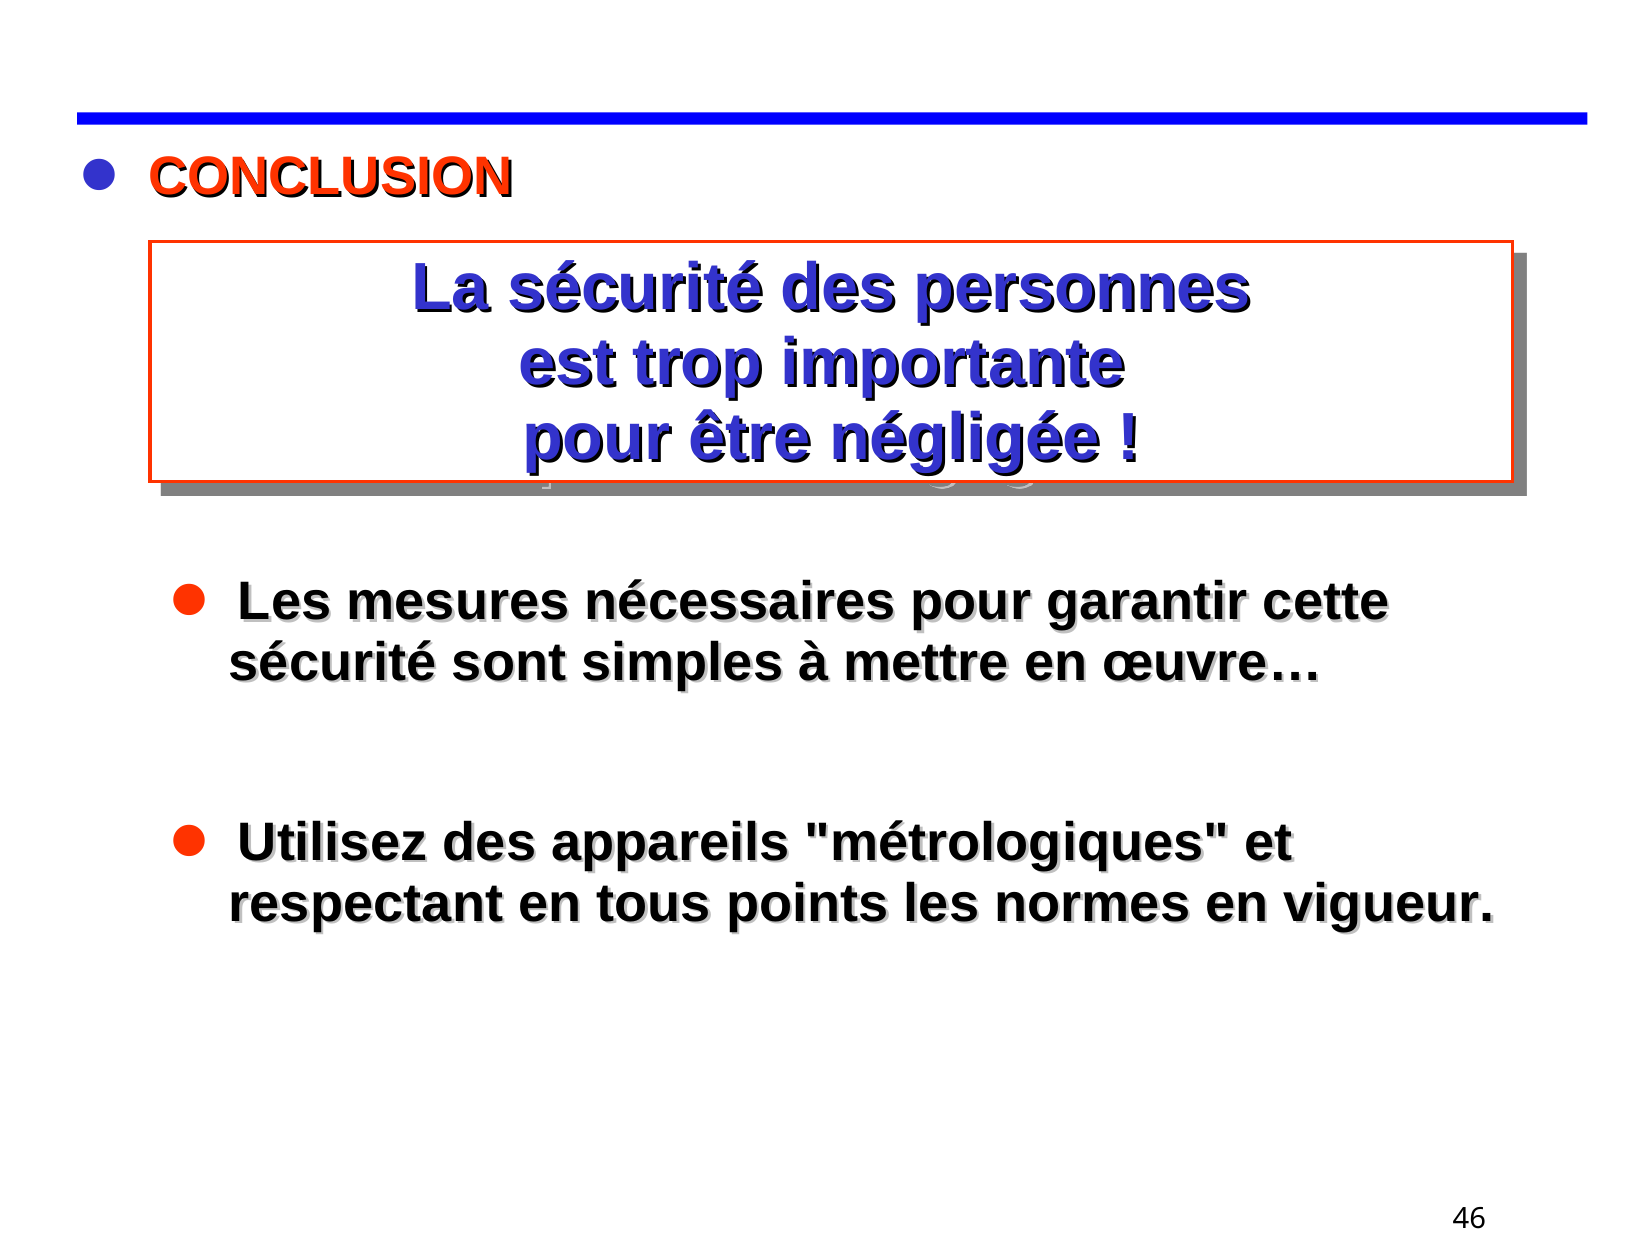

 CONCLUSION
La sécurité des personnes
est trop importante
pour être négligée !
 Les mesures nécessaires pour garantir cette
 sécurité sont simples à mettre en œuvre…
 Utilisez des appareils "métrologiques" et
 respectant en tous points les normes en vigueur.